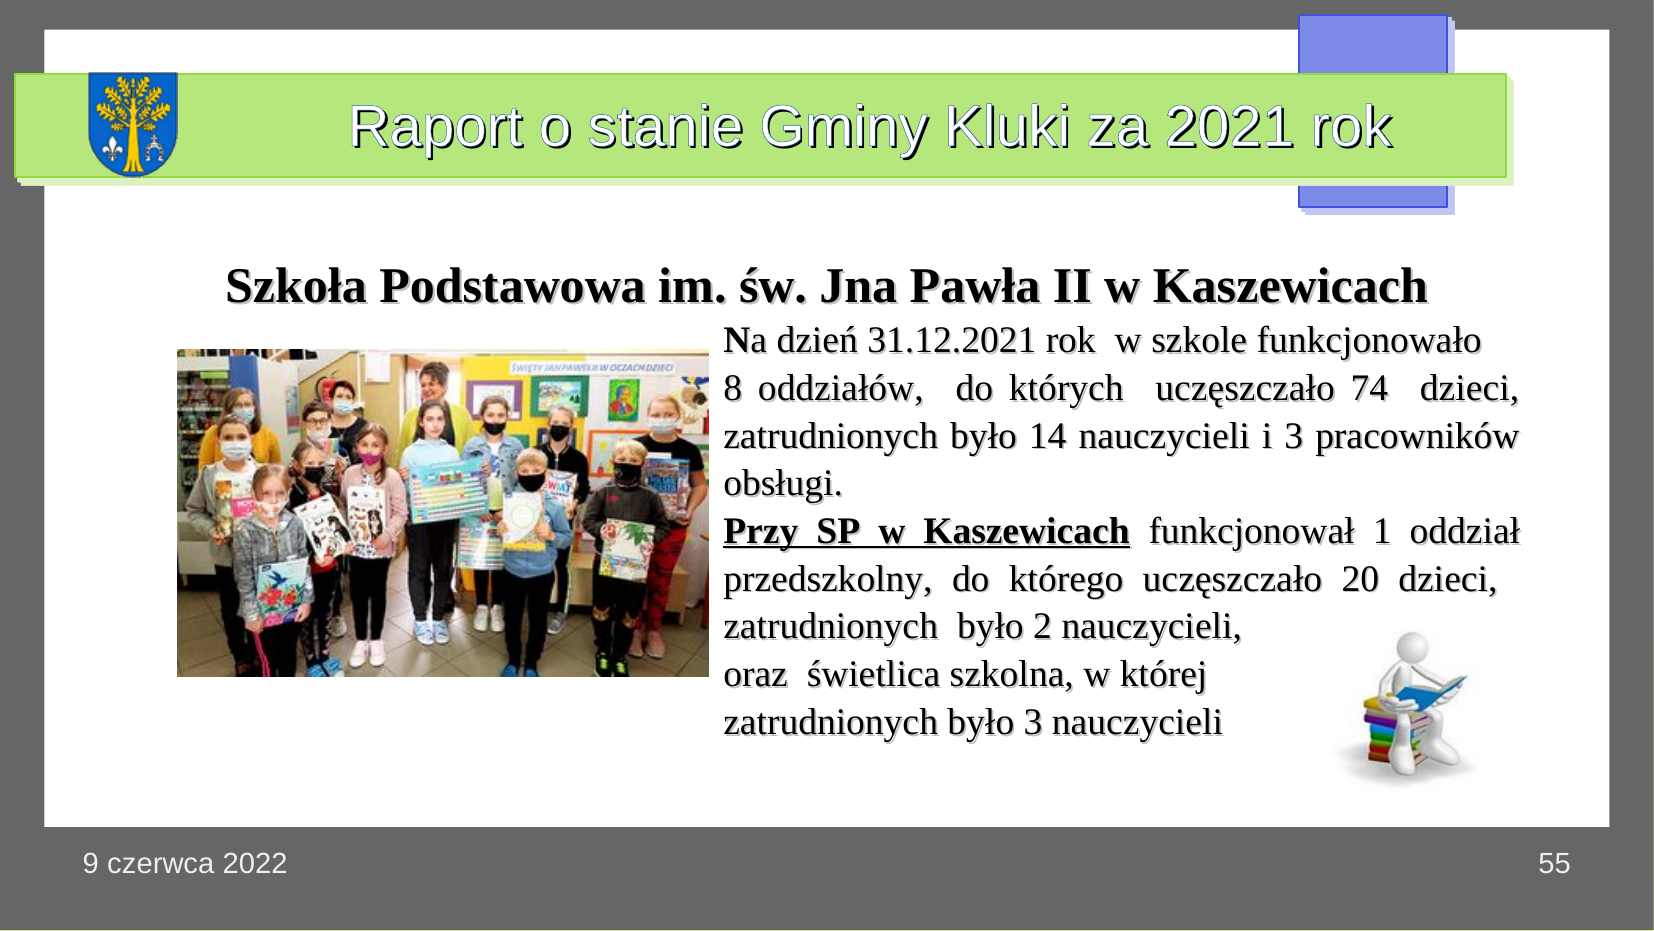

# Raport o stanie Gminy Kluki za 2021 rok
Szkoła Podstawowa im. św. Jna Pawła II w Kaszewicach
								Na dzień 31.12.2021 rok w szkole funkcjonowało
								8 oddziałów, do których uczęszczało 74 dzieci, 								zatrudnionych było 14 nauczycieli i 3 pracowników 								obsługi.
								Przy SP w Kaszewicach funkcjonował 1 oddział 								przedszkolny, do którego uczęszczało 20 dzieci, 									zatrudnionych było 2 nauczycieli,
								oraz świetlica szkolna, w której
								zatrudnionych było 3 nauczycieli
9 czerwca 2022
55